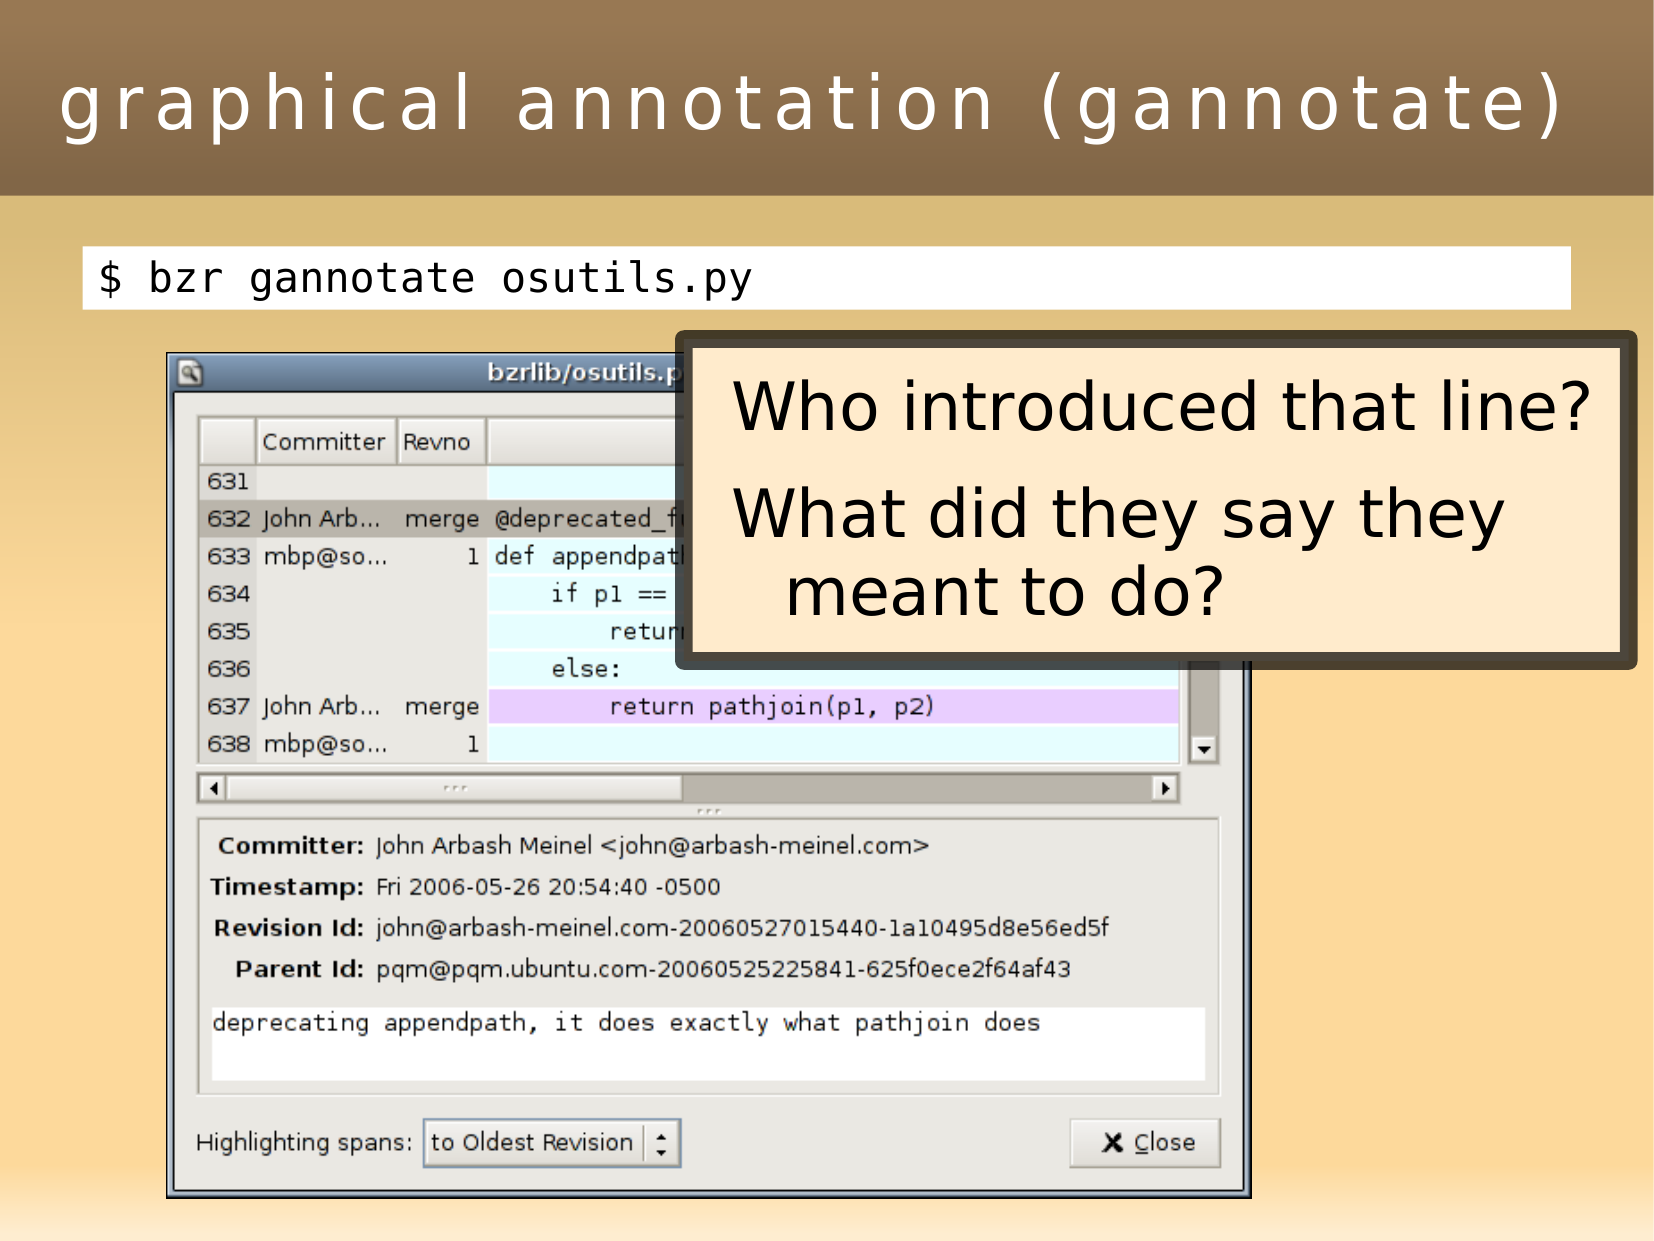

# graphical annotation (gannotate)
$ bzr gannotate osutils.py
Who introduced that line?
What did they say they meant to do?